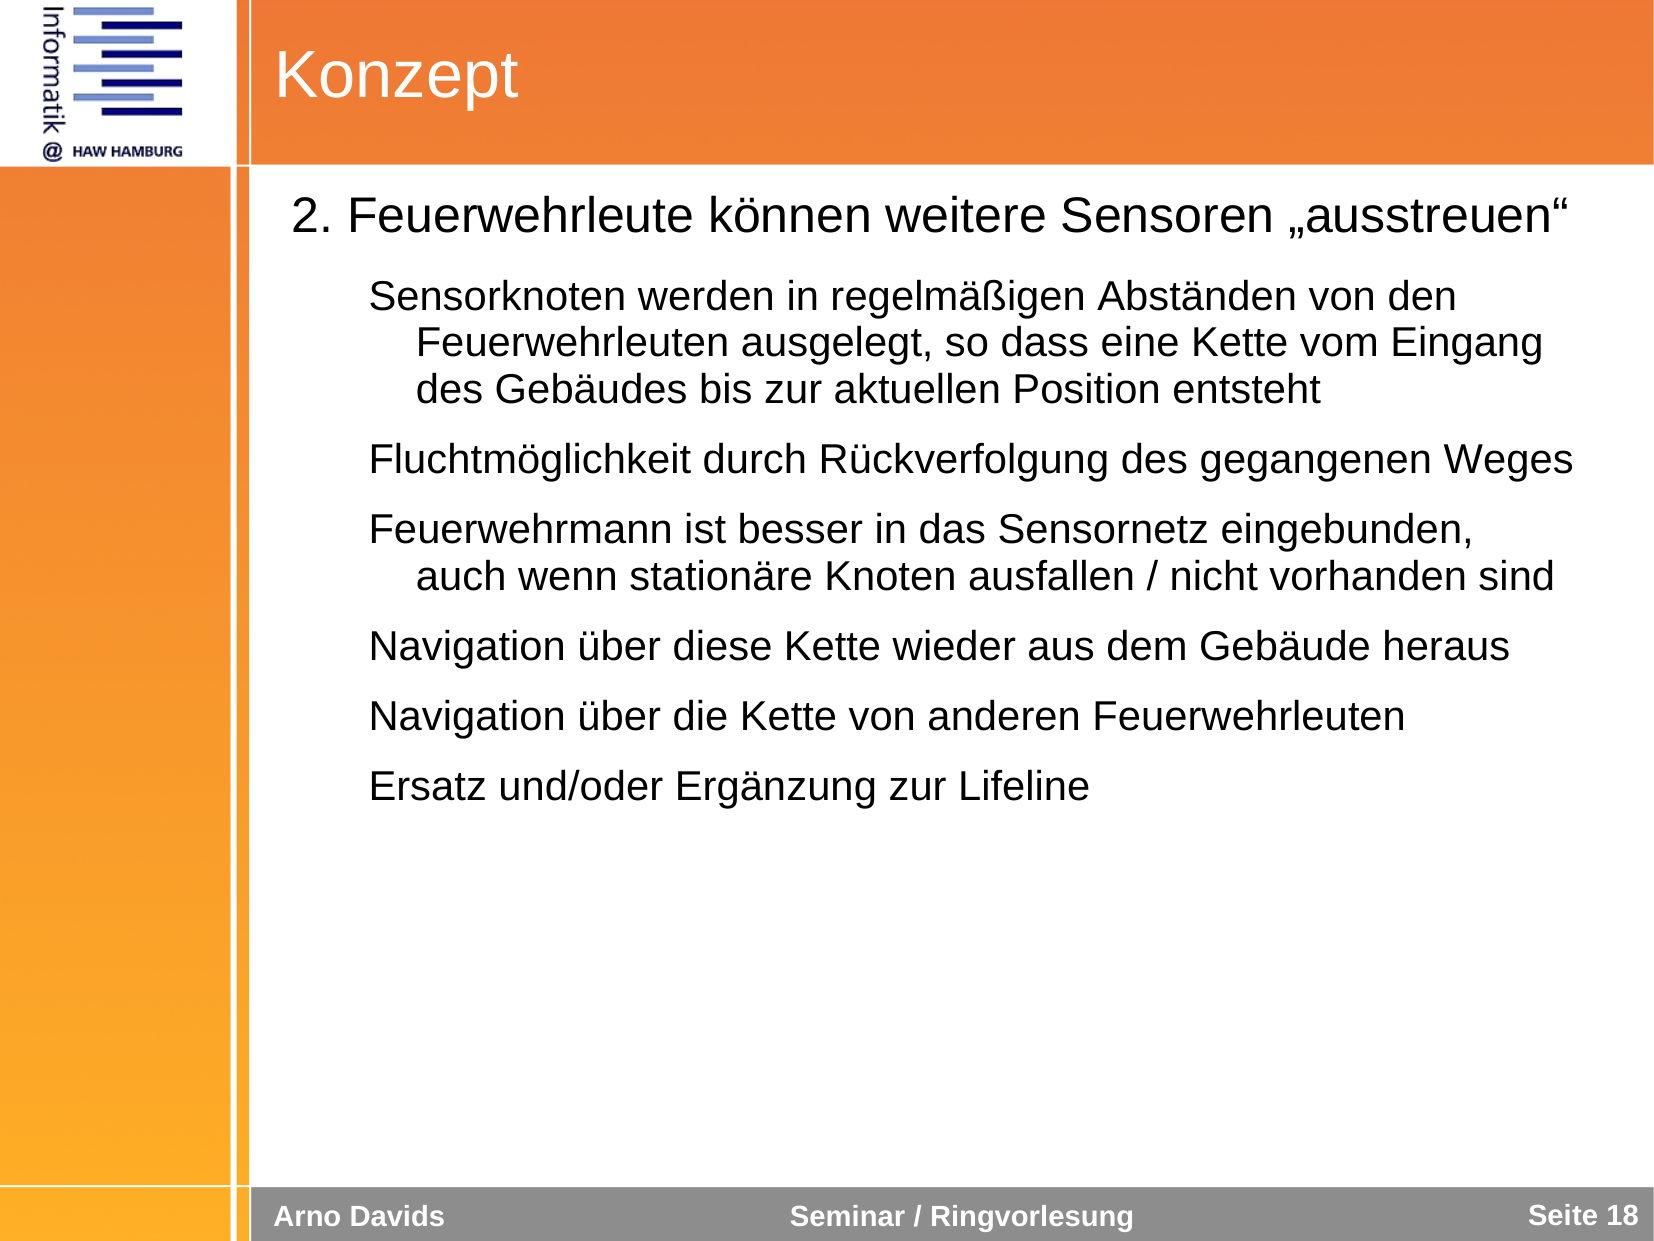

# Konzept
2. Feuerwehrleute können weitere Sensoren „ausstreuen“
Sensorknoten werden in regelmäßigen Abständen von den Feuerwehrleuten ausgelegt, so dass eine Kette vom Eingang des Gebäudes bis zur aktuellen Position entsteht
Fluchtmöglichkeit durch Rückverfolgung des gegangenen Weges
Feuerwehrmann ist besser in das Sensornetz eingebunden, auch wenn stationäre Knoten ausfallen / nicht vorhanden sind
Navigation über diese Kette wieder aus dem Gebäude heraus
Navigation über die Kette von anderen Feuerwehrleuten
Ersatz und/oder Ergänzung zur Lifeline